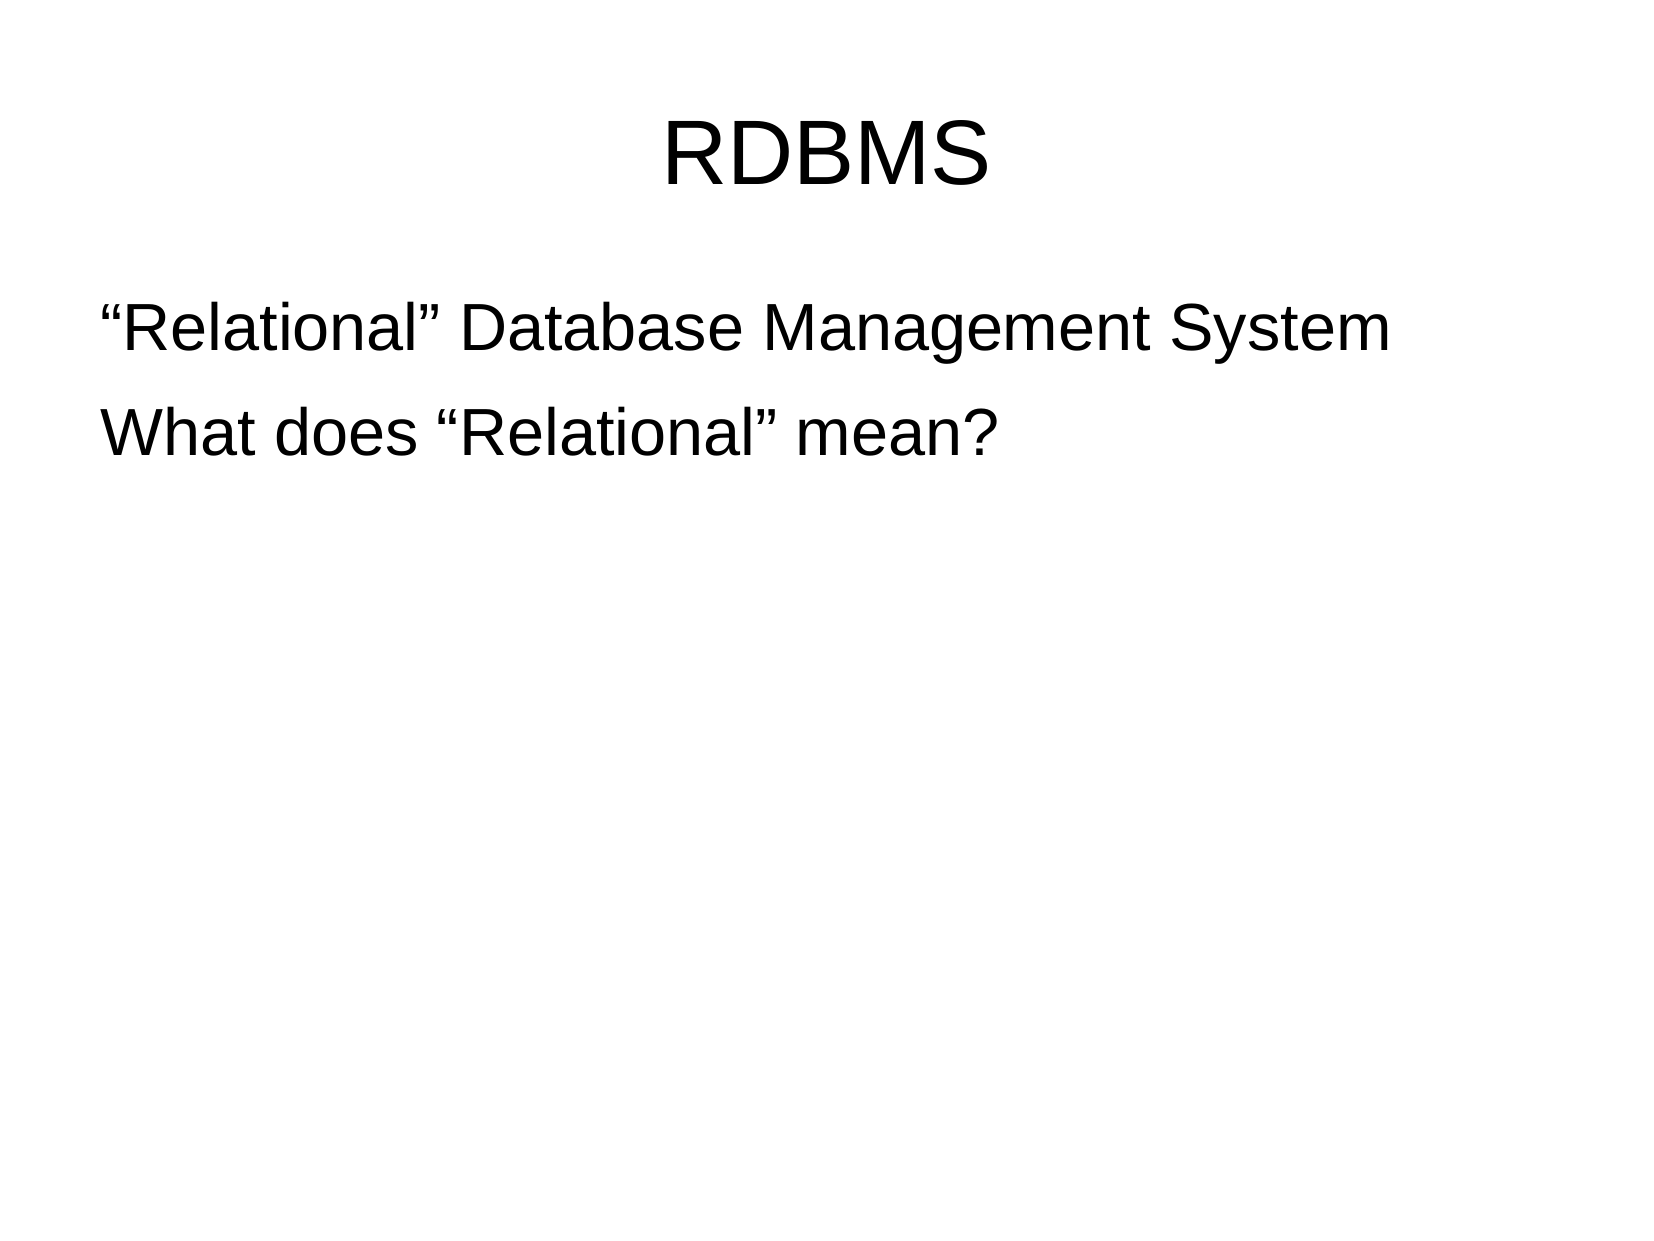

# RDBMS
“Relational” Database Management System
What does “Relational” mean?